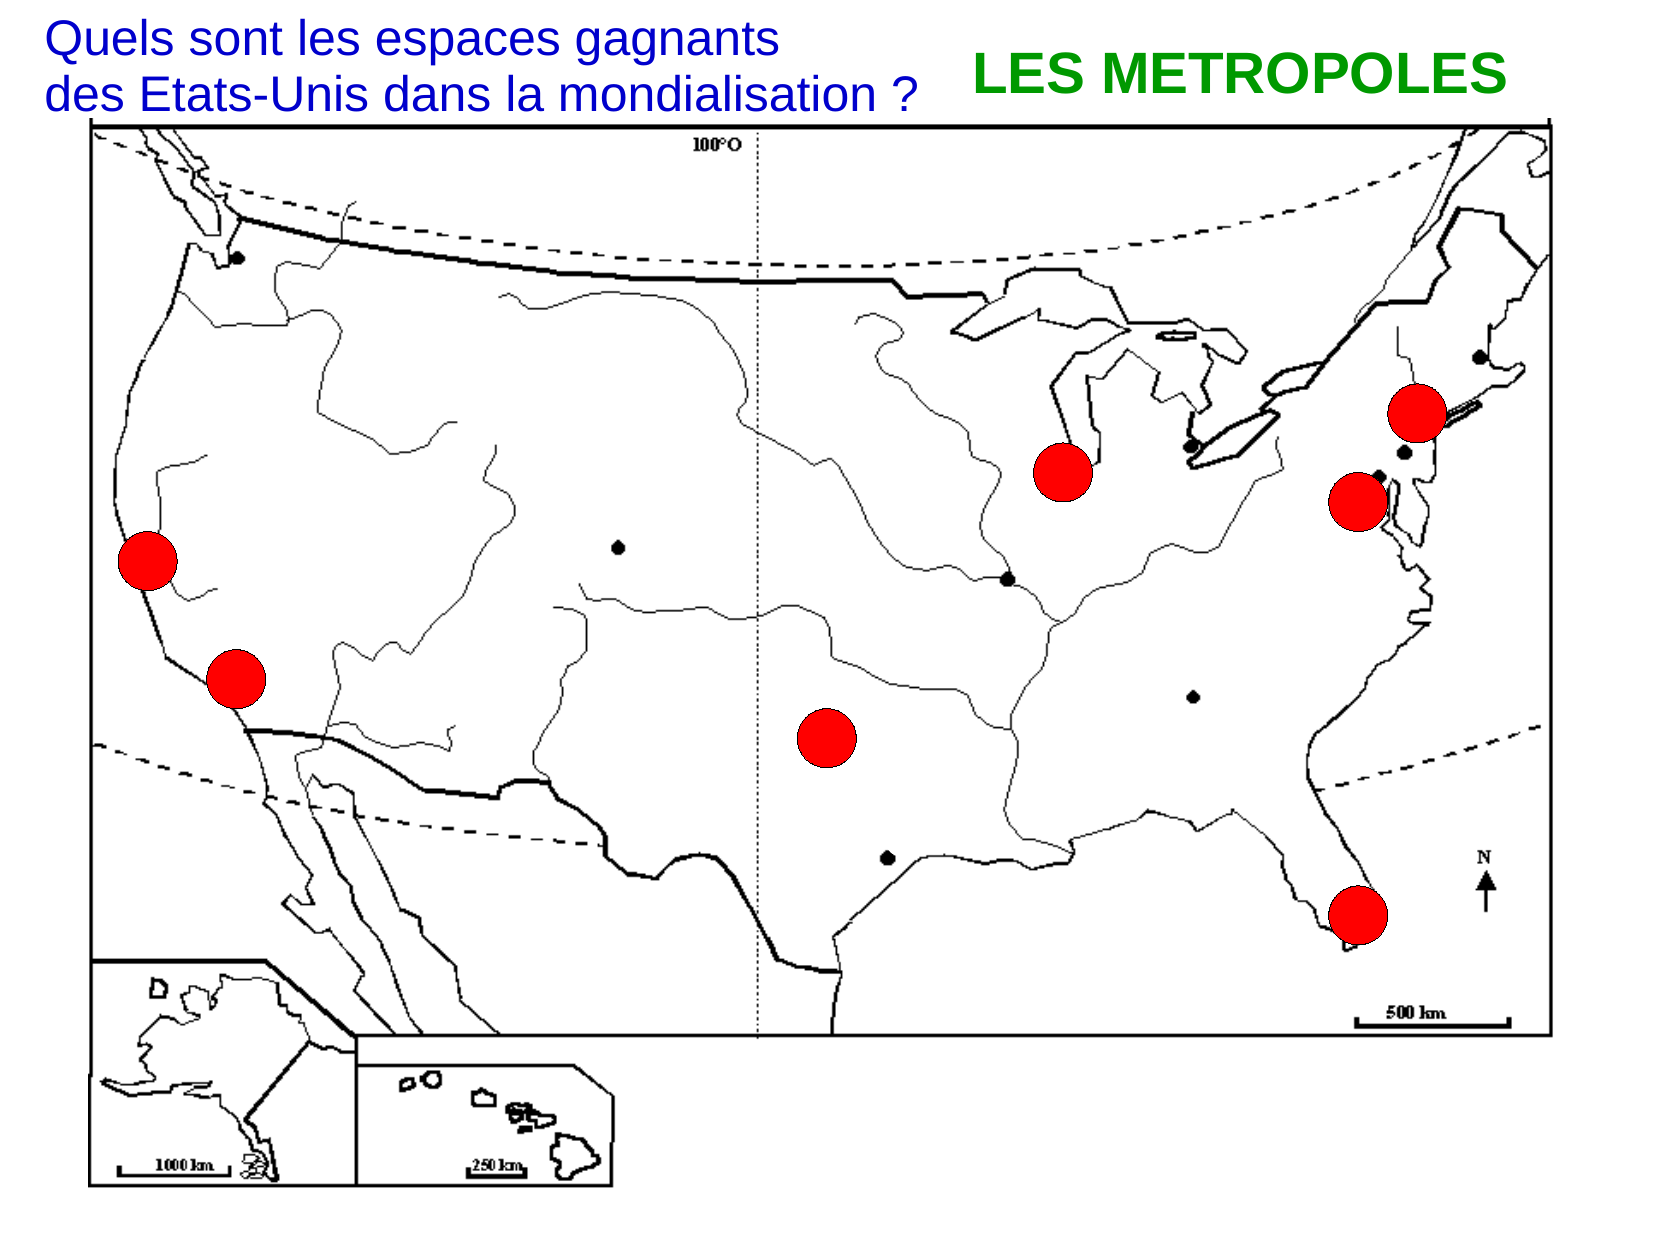

# LES METROPOLES
Quels sont les espaces gagnants
des Etats-Unis dans la mondialisation ?